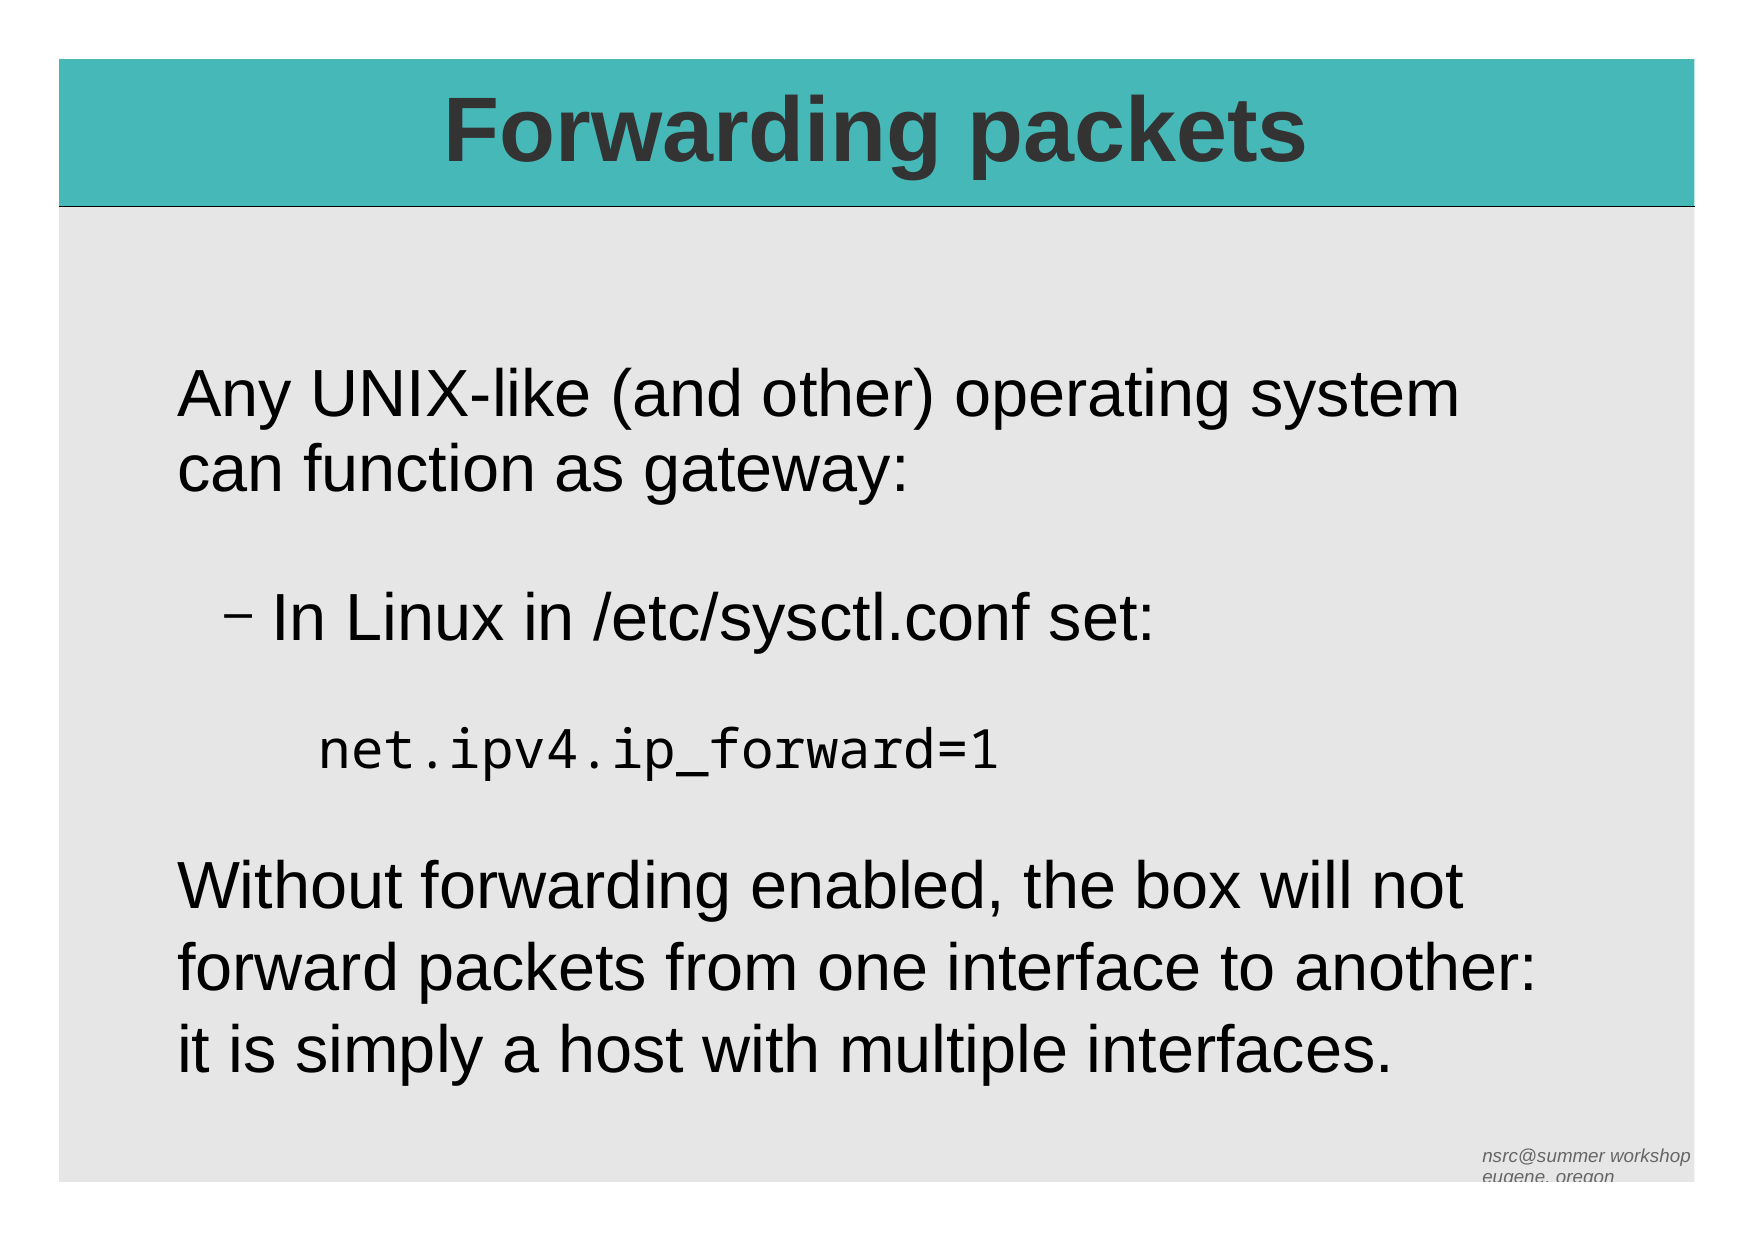

# Forwarding packets
Any UNIX-like (and other) operating system can function as gateway:
In Linux in /etc/sysctl.conf set:
net.ipv4.ip_forward=1
Without forwarding enabled, the box will not forward packets from one interface to another: it is simply a host with multiple interfaces.